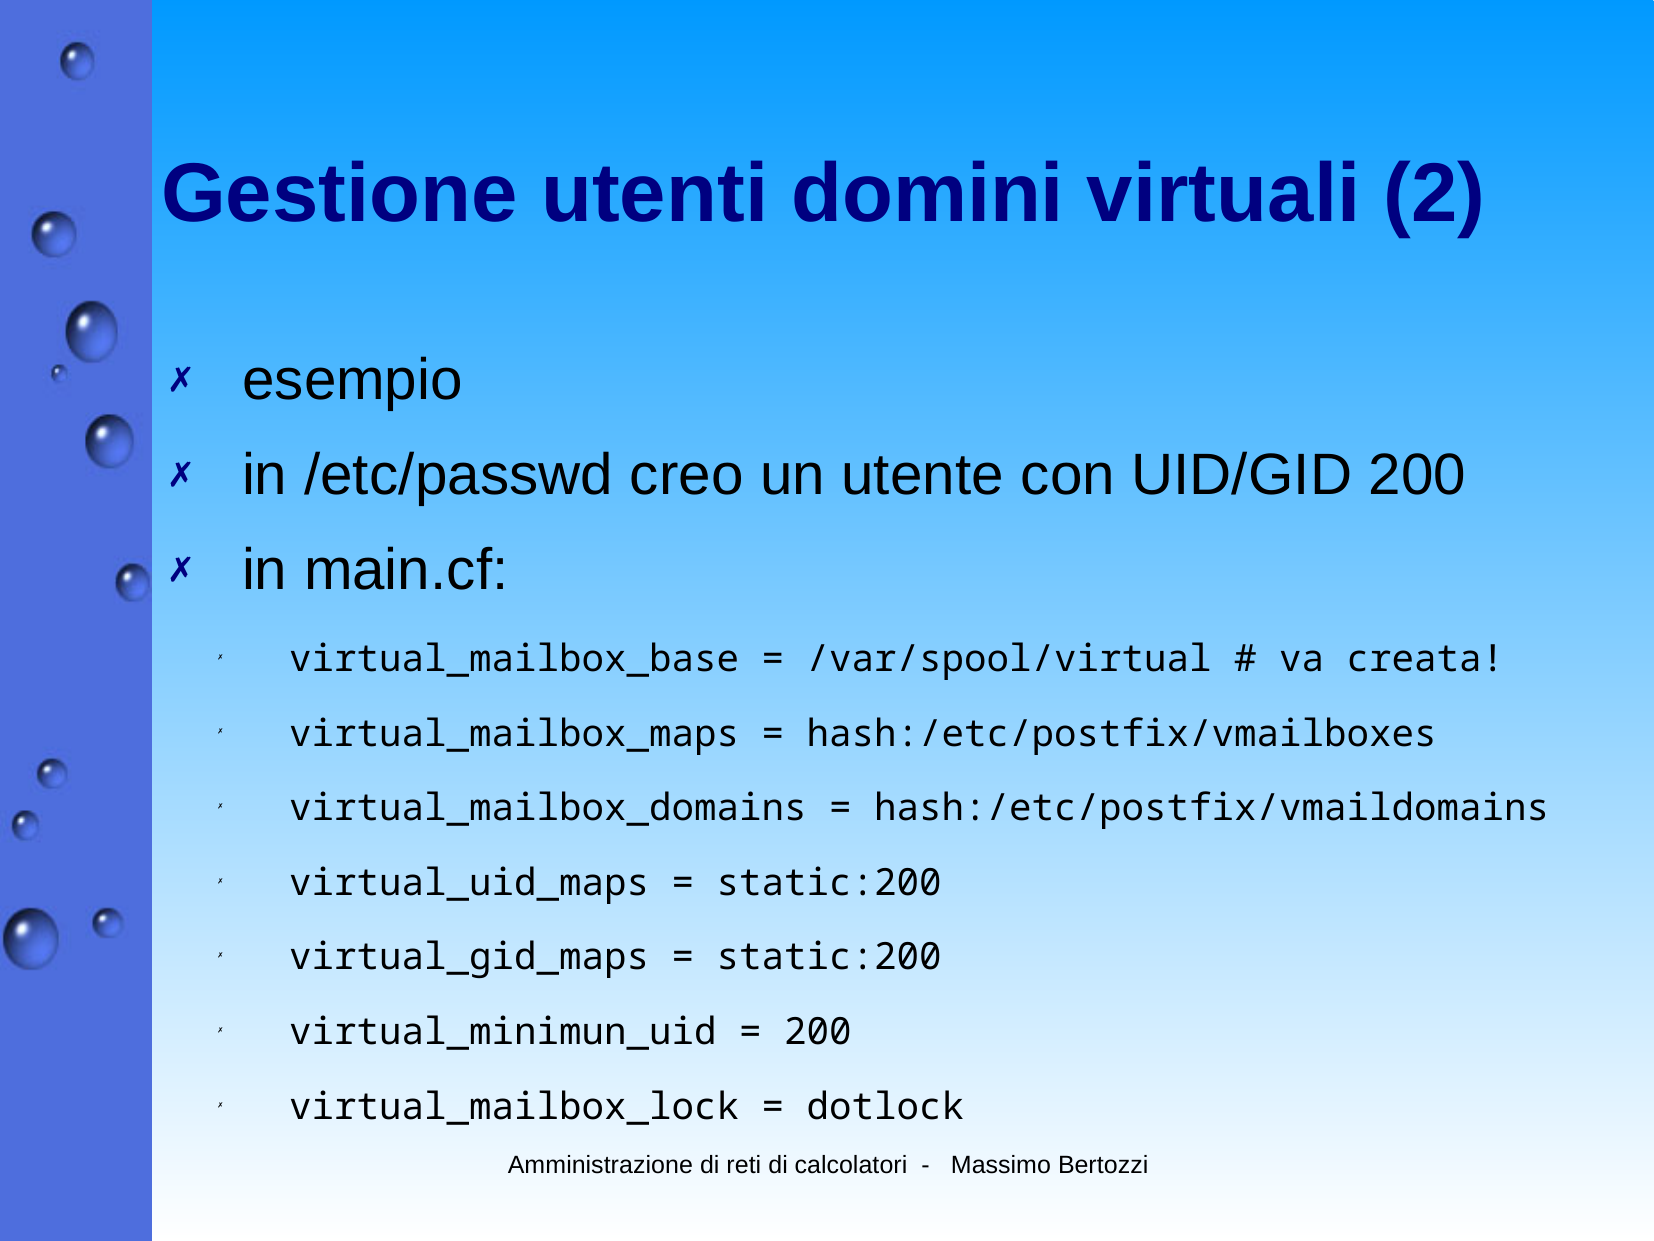

# Gestione utenti domini virtuali (2)
esempio
in /etc/passwd creo un utente con UID/GID 200
in main.cf:
virtual_mailbox_base = /var/spool/virtual # va creata!
virtual_mailbox_maps = hash:/etc/postfix/vmailboxes
virtual_mailbox_domains = hash:/etc/postfix/vmaildomains
virtual_uid_maps = static:200
virtual_gid_maps = static:200
virtual_minimun_uid = 200
virtual_mailbox_lock = dotlock